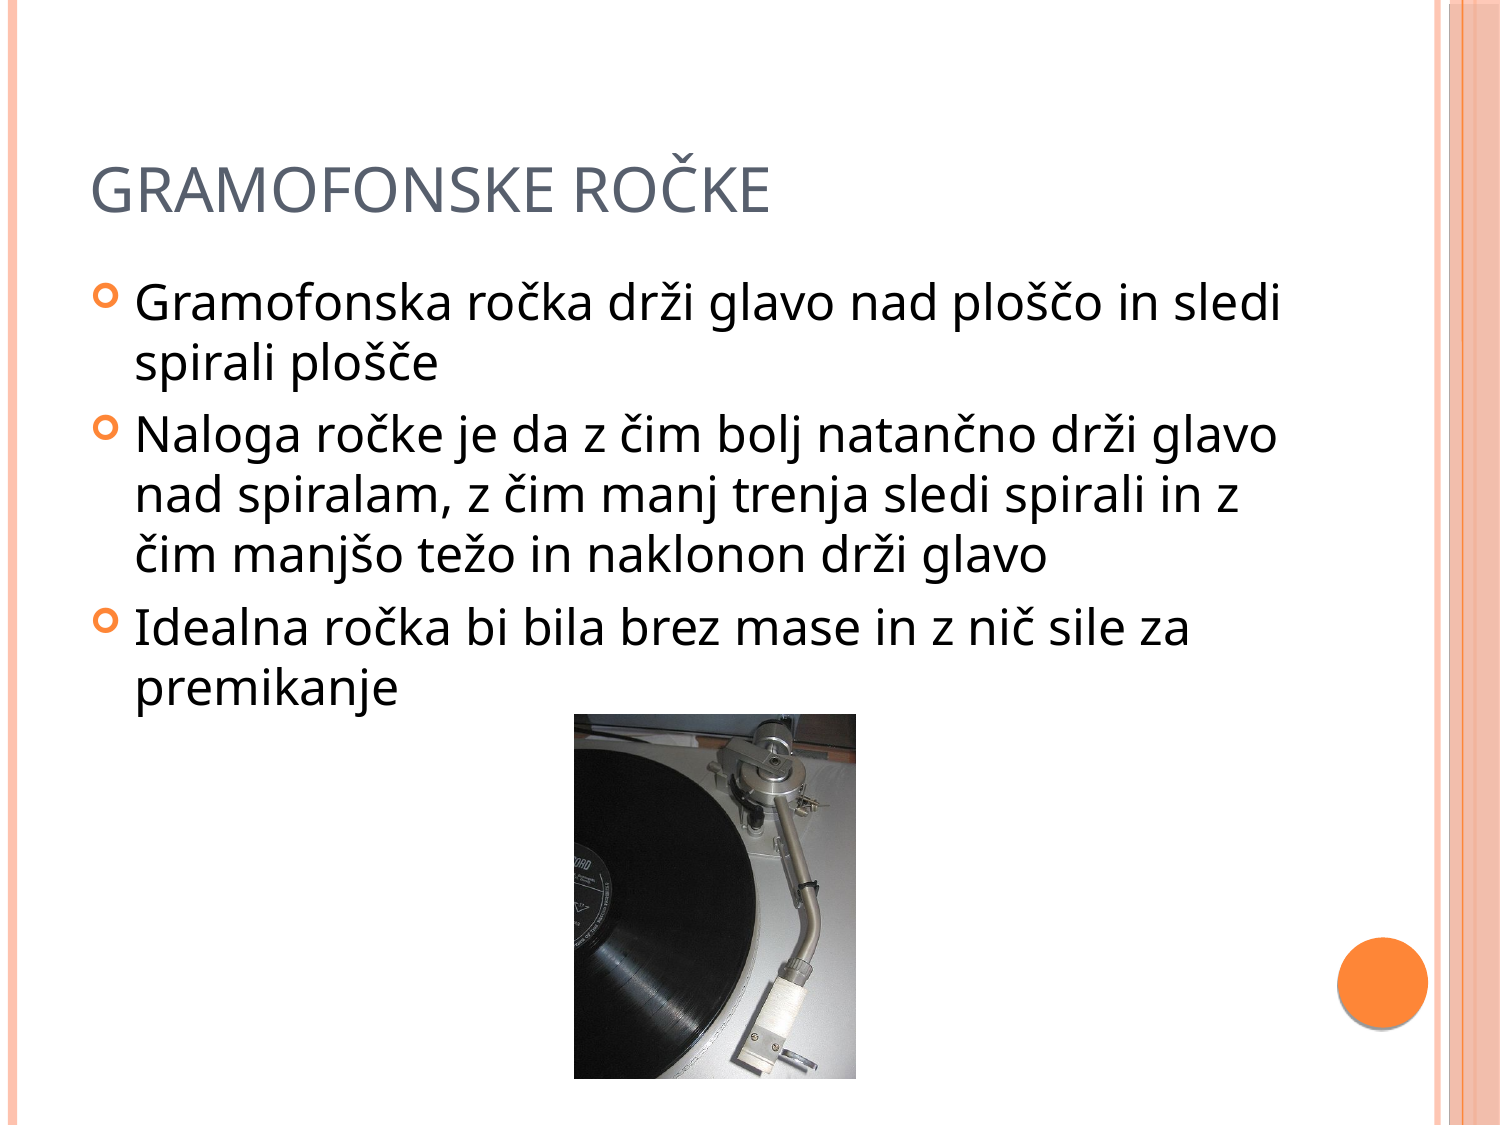

# Gramofonske ročke
Gramofonska ročka drži glavo nad ploščo in sledi spirali plošče
Naloga ročke je da z čim bolj natančno drži glavo nad spiralam, z čim manj trenja sledi spirali in z čim manjšo težo in naklonon drži glavo
Idealna ročka bi bila brez mase in z nič sile za premikanje